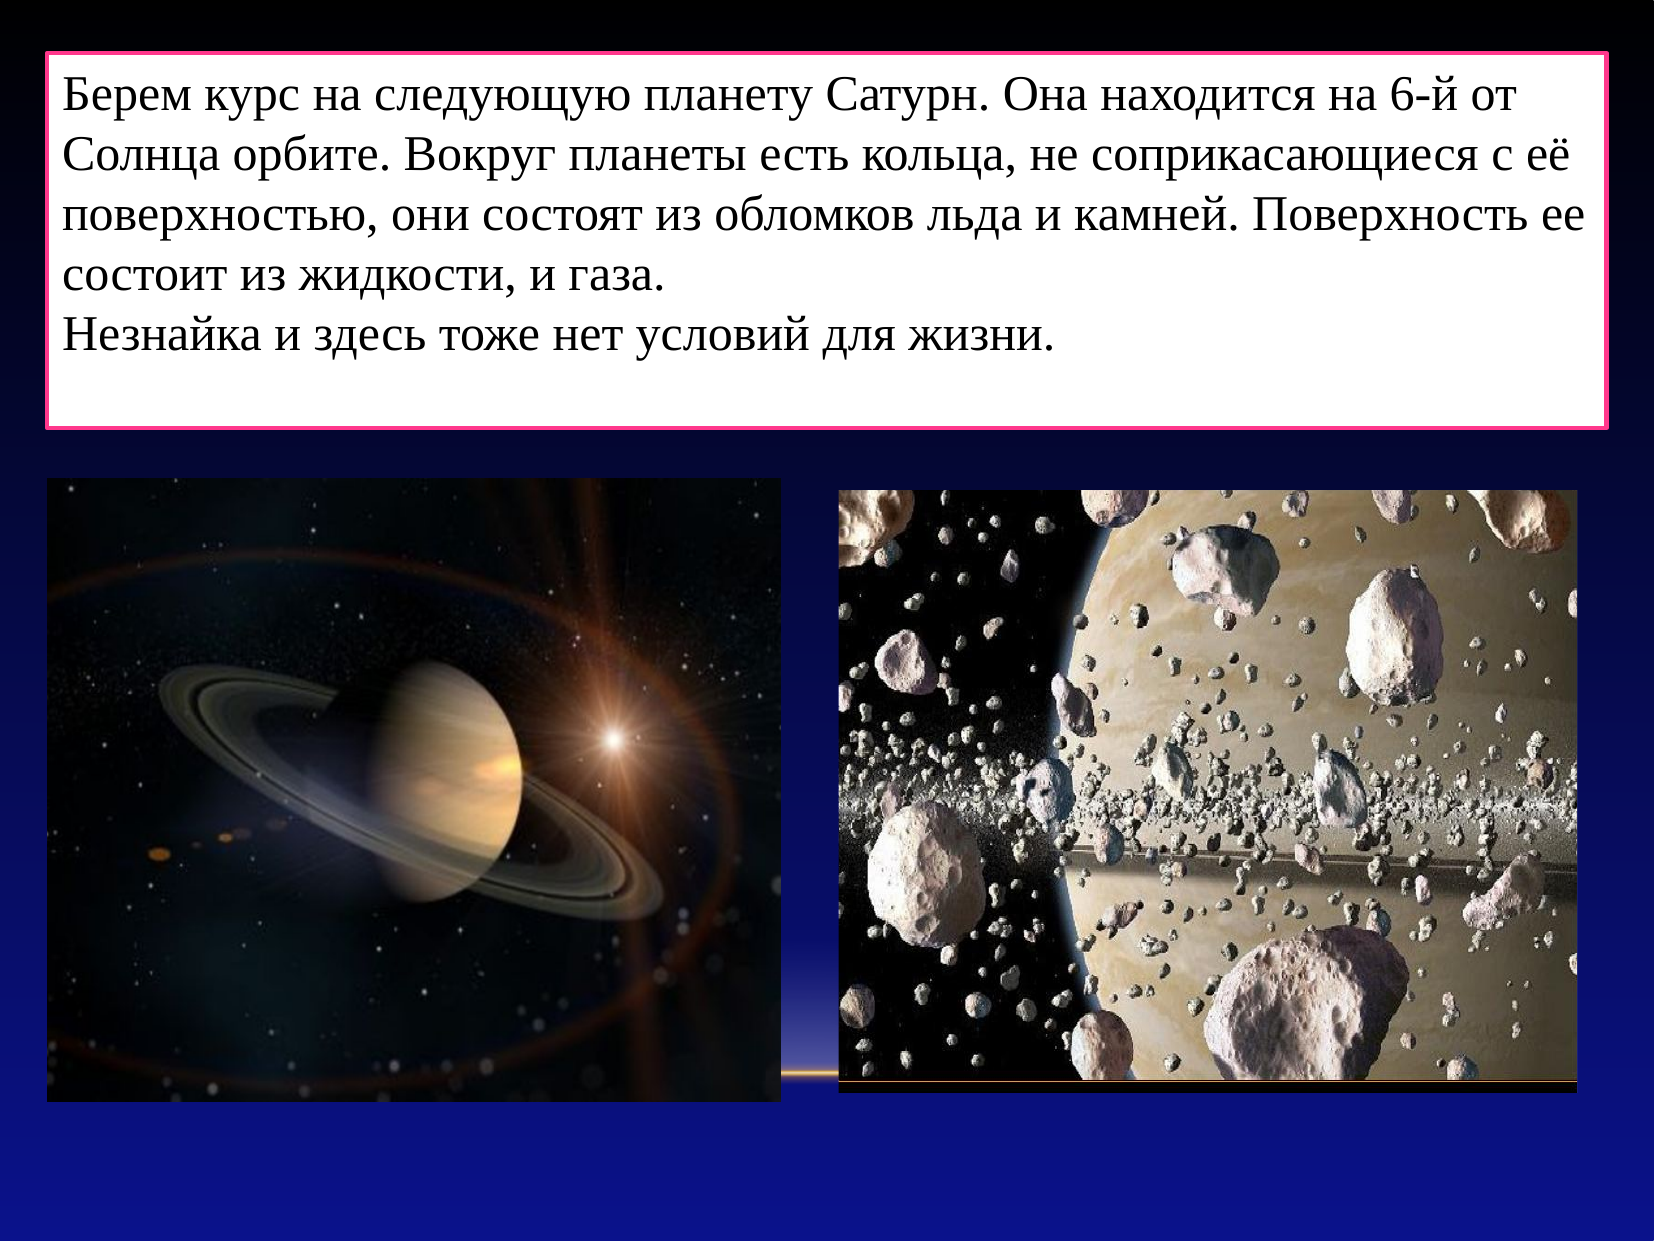

Берем курс на следующую планету Сатурн. Она находится на 6-й от Солнца орбите. Вокруг планеты есть кольца, не соприкасающиеся с её поверхностью, они состоят из обломков льда и камней. Поверхность ее состоит из жидкости, и газа.
Незнайка и здесь тоже нет условий для жизни.